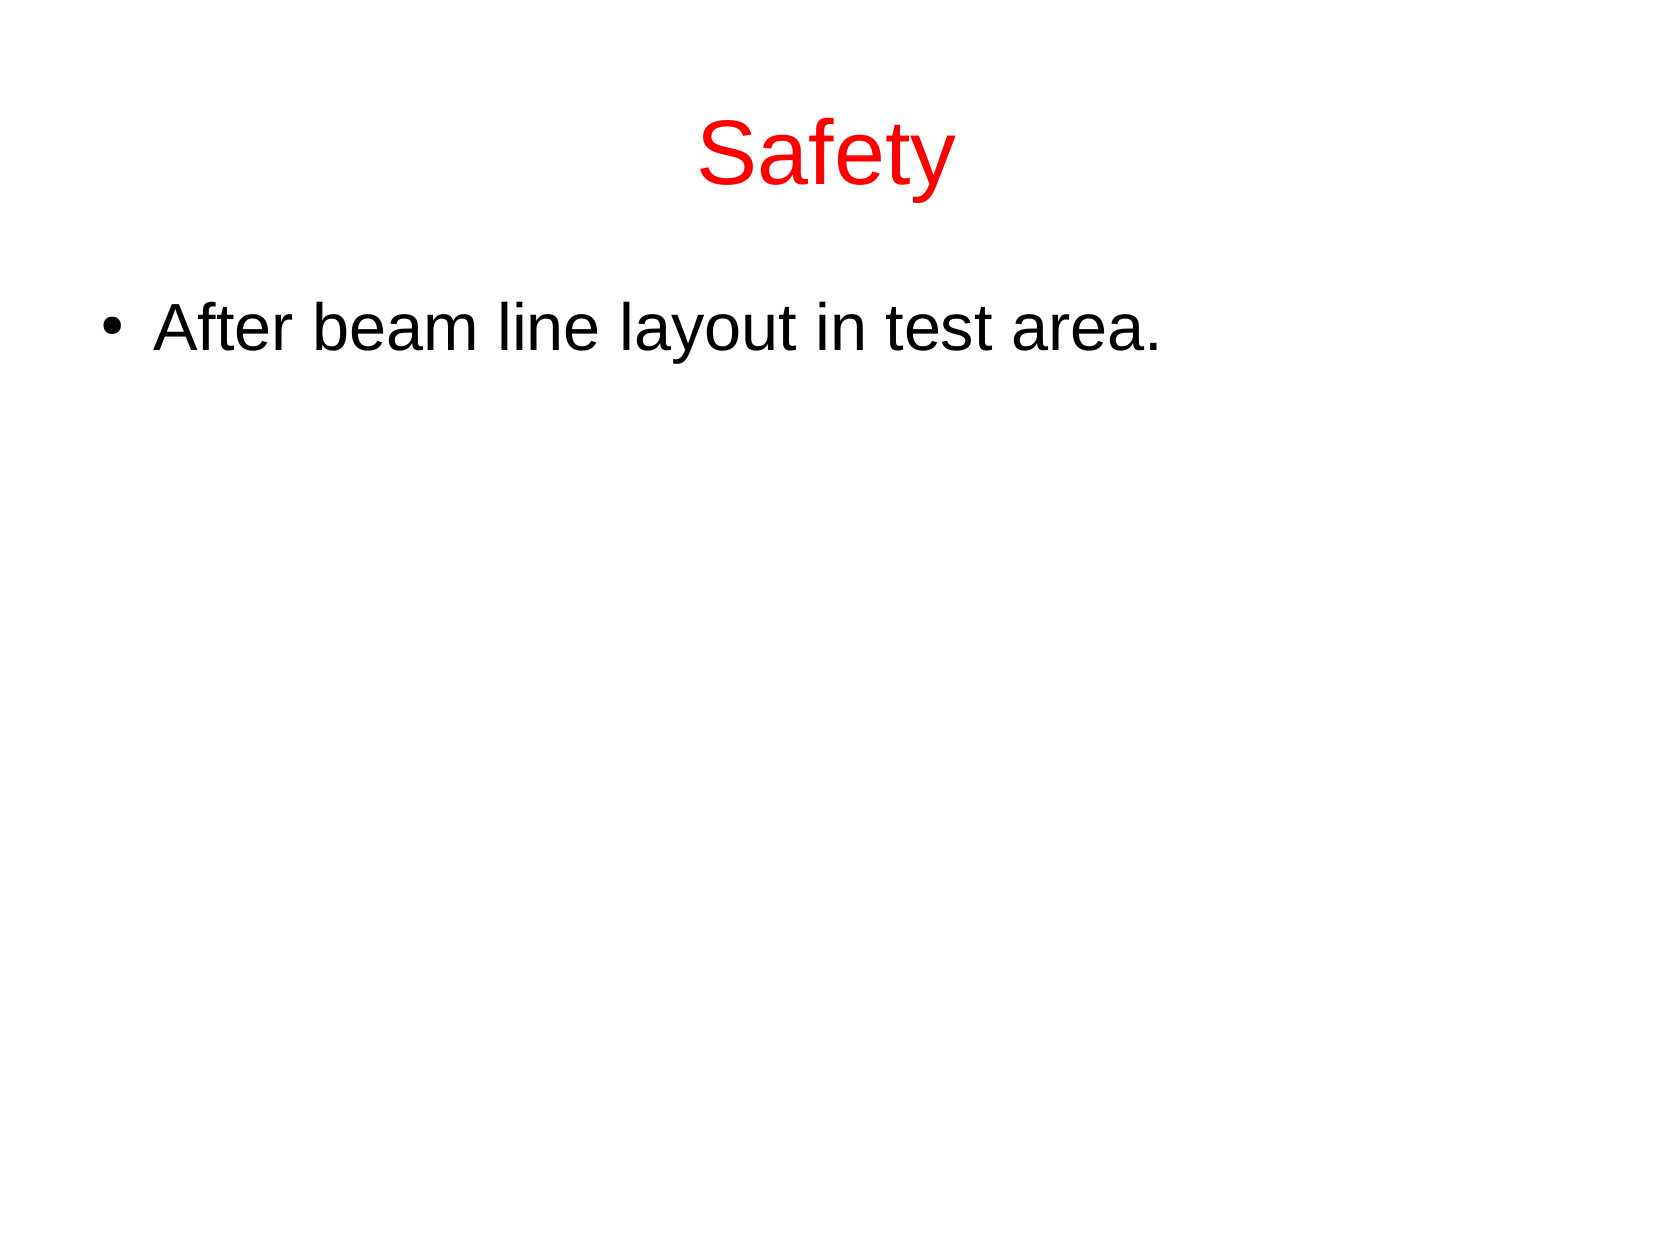

# Safety
After beam line layout in test area.